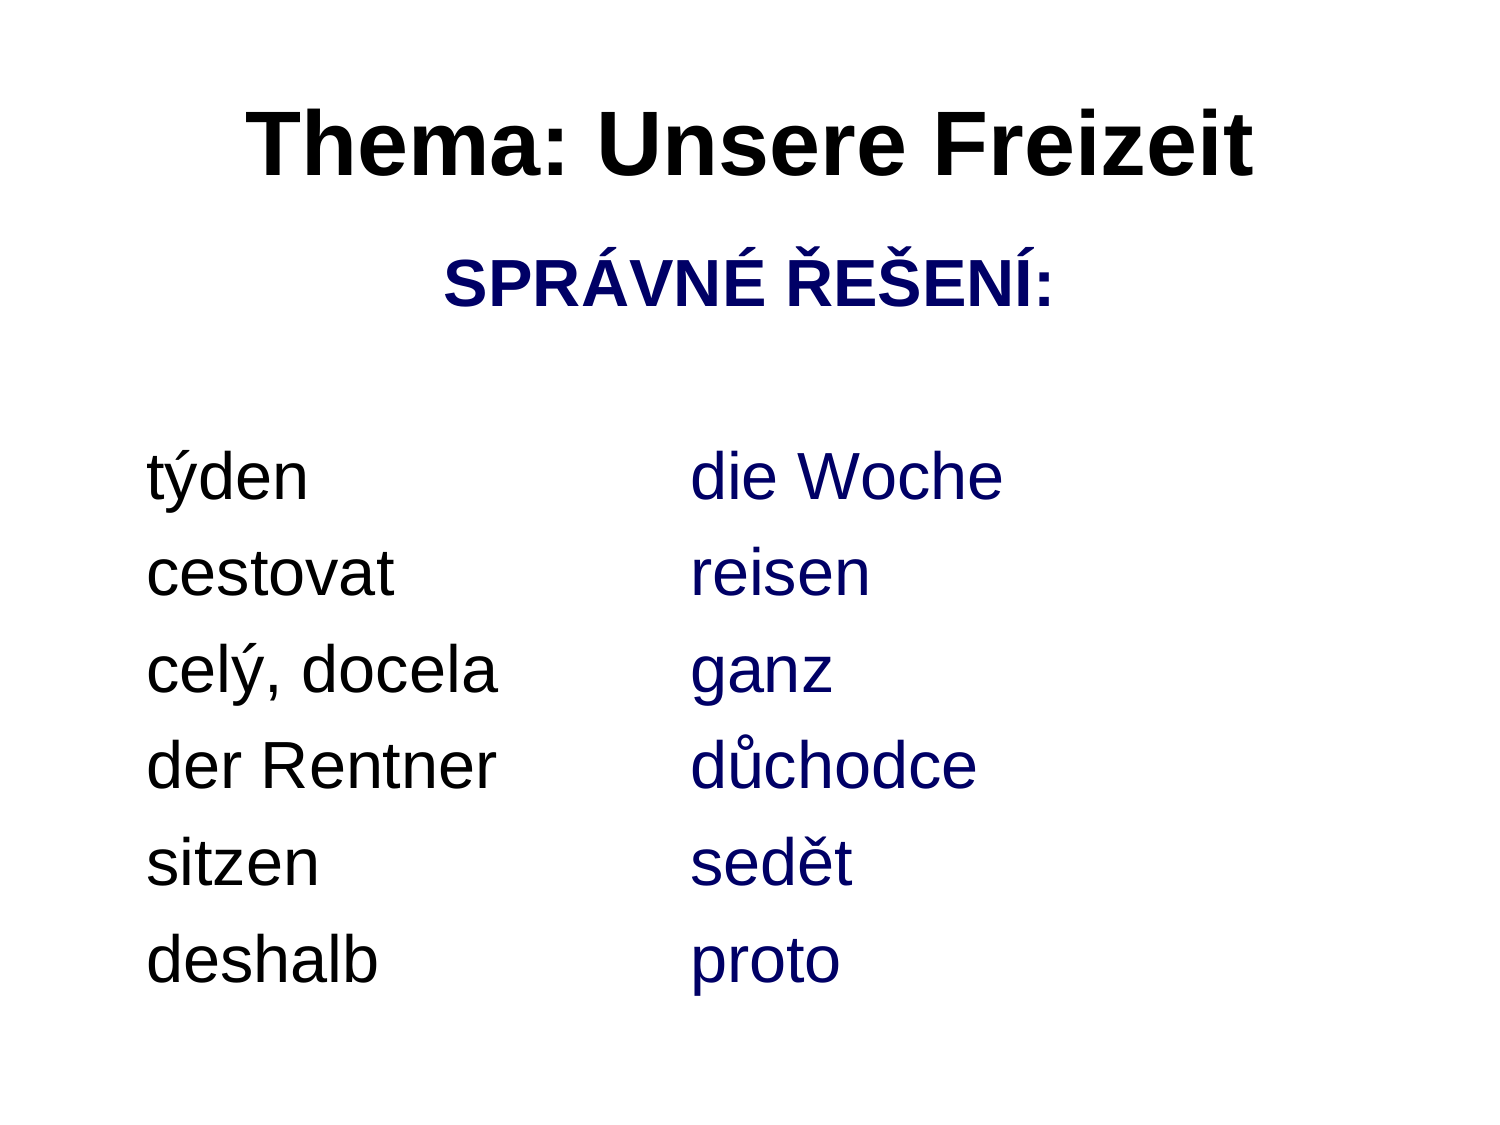

# Thema: Unsere Freizeit
SPRÁVNÉ ŘEŠENÍ:
	týden			die Woche
	cestovat		reisen
	celý, docela		ganz
	der Rentner		důchodce
	sitzen			sedět
	deshalb			proto